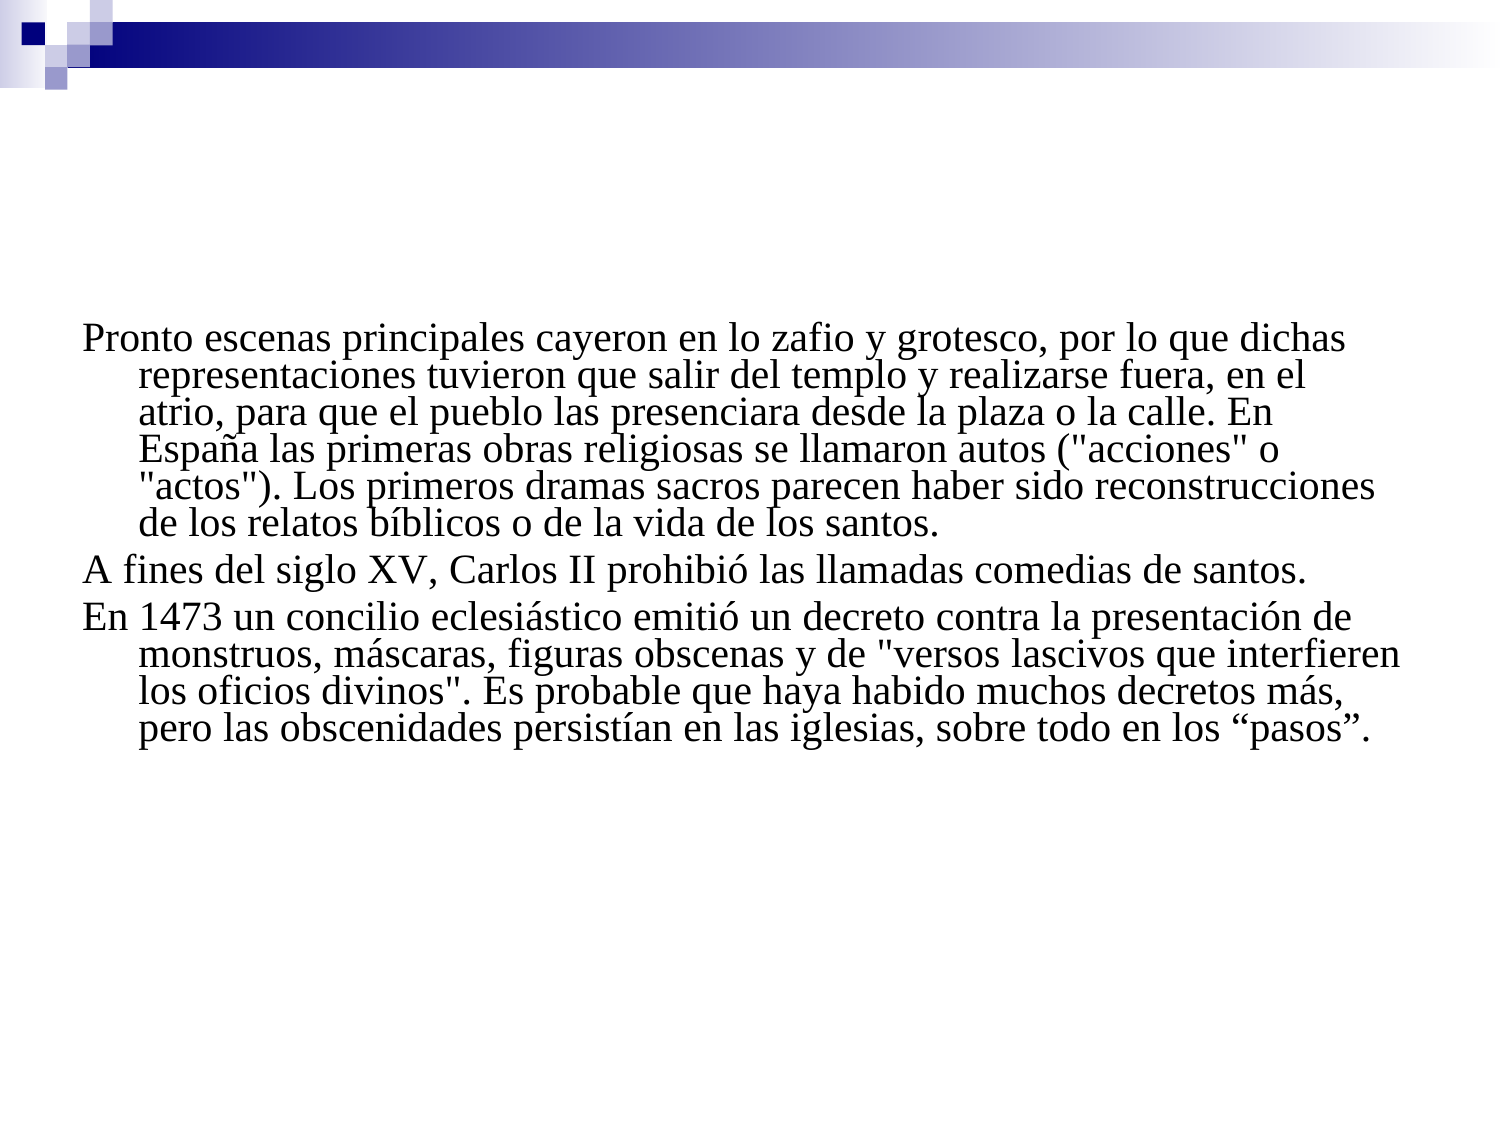

#
Pronto escenas principales cayeron en lo zafio y grotesco, por lo que dichas representaciones tuvieron que salir del templo y realizarse fuera, en el atrio, para que el pueblo las presenciara desde la plaza o la calle. En España las primeras obras religiosas se llamaron autos ("acciones" o "actos"). Los primeros dramas sacros parecen haber sido reconstrucciones de los relatos bíblicos o de la vida de los santos.
A fines del siglo XV, Carlos II prohibió las llamadas comedias de santos.
En 1473 un concilio eclesiástico emitió un decreto contra la presentación de monstruos, máscaras, figuras obscenas y de "versos lascivos que interfieren los oficios divinos". Es probable que haya habido muchos decretos más, pero las obscenidades persistían en las iglesias, sobre todo en los “pasos”.